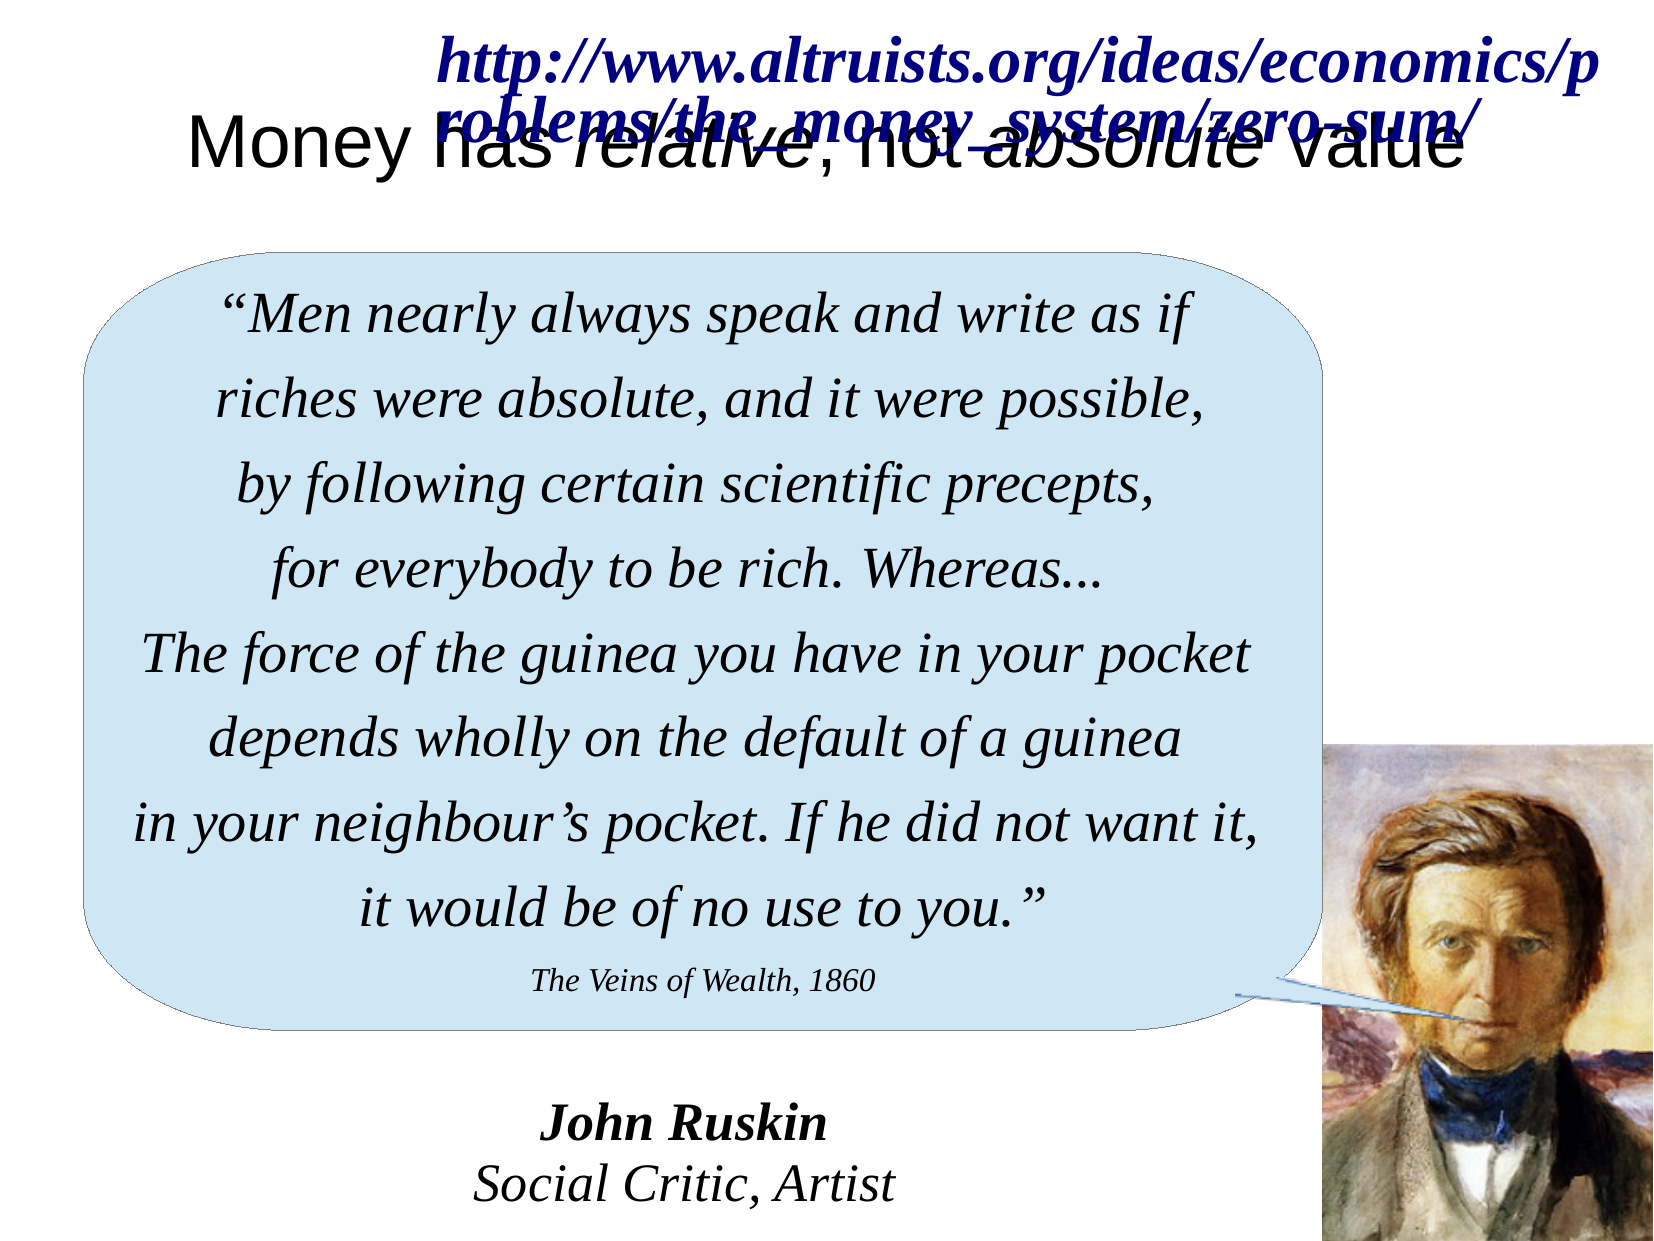

http://www.altruists.org/ideas/economics/problems/the_money_system/zero-sum/
Money has relative, not absolute value
“Men nearly always speak and write as if
 riches were absolute, and it were possible,
by following certain scientific precepts,
for everybody to be rich. Whereas...
The force of the guinea you have in your pocket
depends wholly on the default of a guinea
in your neighbour’s pocket. If he did not want it,
it would be of no use to you.”
The Veins of Wealth, 1860
John Ruskin
Social Critic, Artist